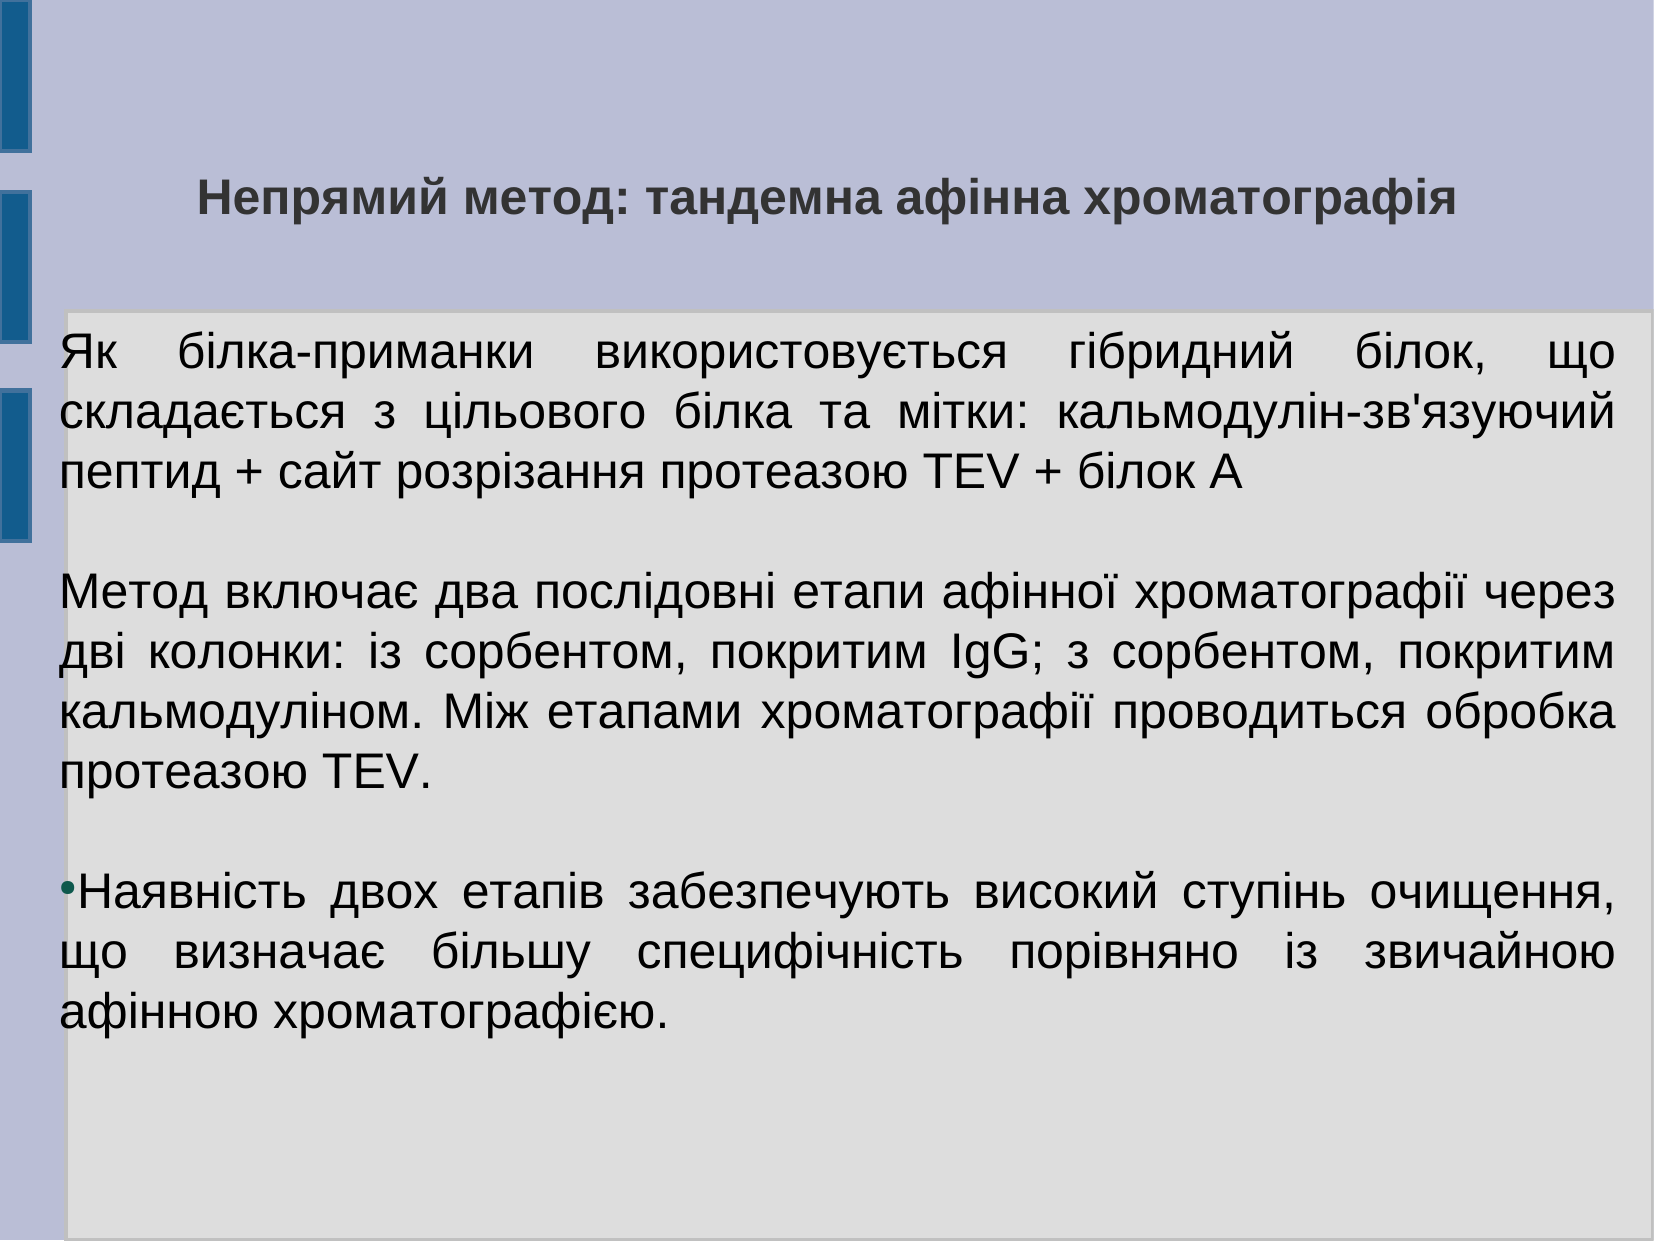

# Непрямий метод: тандемна афінна хроматографія
Як білка-приманки використовується гібридний білок, що складається з цільового білка та мітки: кальмодулін-зв'язуючий пептид + сайт розрізання протеазою TEV + білок A
Метод включає два послідовні етапи афінної хроматографії через дві колонки: із сорбентом, покритим IgG; з сорбентом, покритим кальмодуліном. Між етапами хроматографії проводиться обробка протеазою TEV.
Наявність двох етапів забезпечують високий ступінь очищення, що визначає більшу специфічність порівняно із звичайною афінною хроматографією.